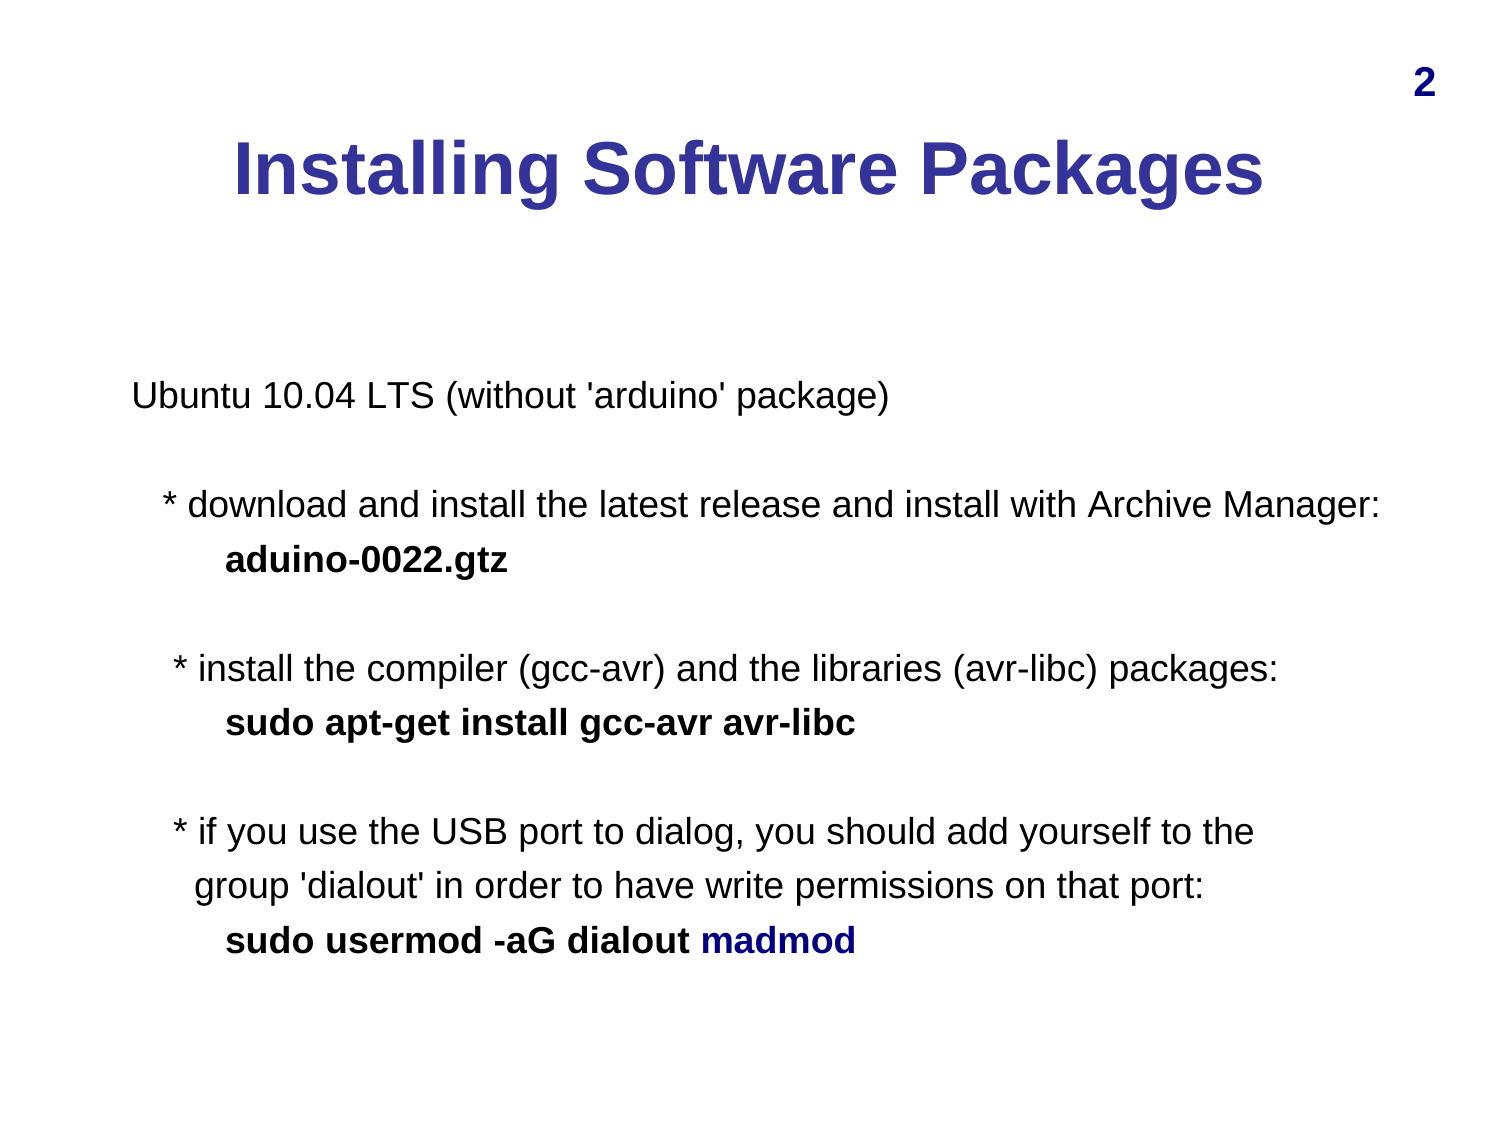

2
# Installing Software Packages
Ubuntu 10.04 LTS (without 'arduino' package)
 * download and install the latest release and install with Archive Manager:
 	aduino-0022.gtz
 * install the compiler (gcc-avr) and the libraries (avr-libc) packages:
 	sudo apt-get install gcc-avr avr-libc
 * if you use the USB port to dialog, you should add yourself to the
 group 'dialout' in order to have write permissions on that port:
 	sudo usermod -aG dialout madmod